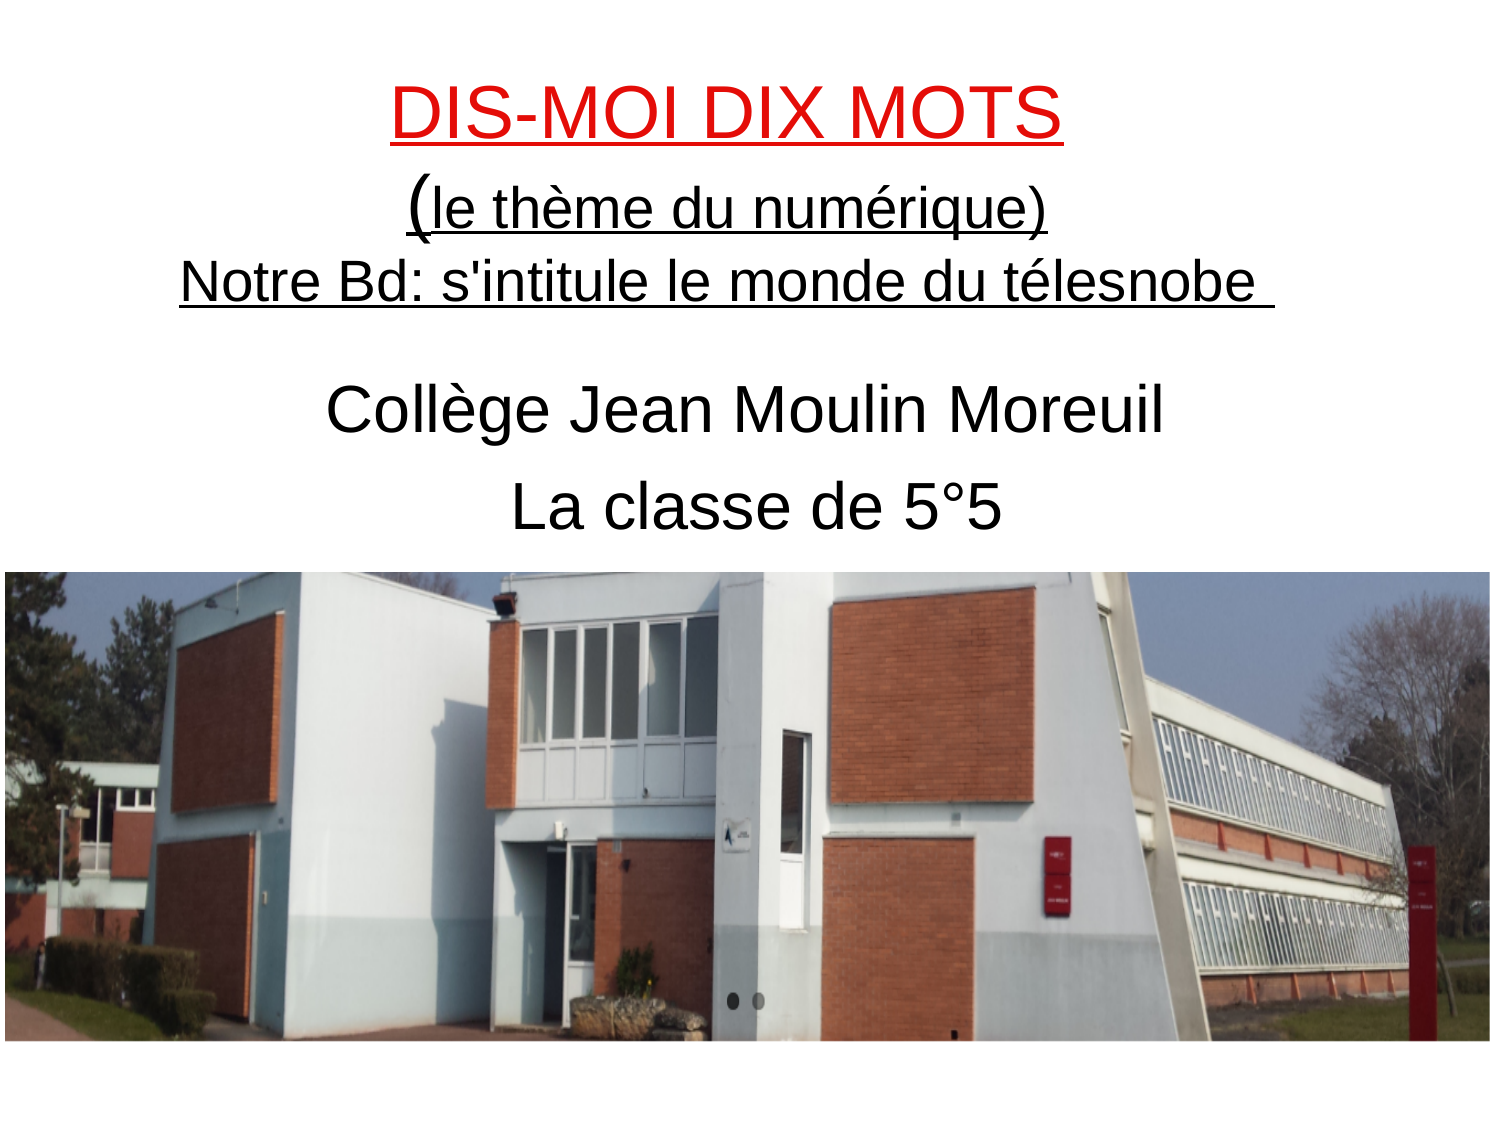

# DIS-MOI DIX MOTS (le thème du numérique) Notre Bd: s'intitule le monde du télesnobe
 Collège Jean Moulin Moreuil
 La classe de 5°5